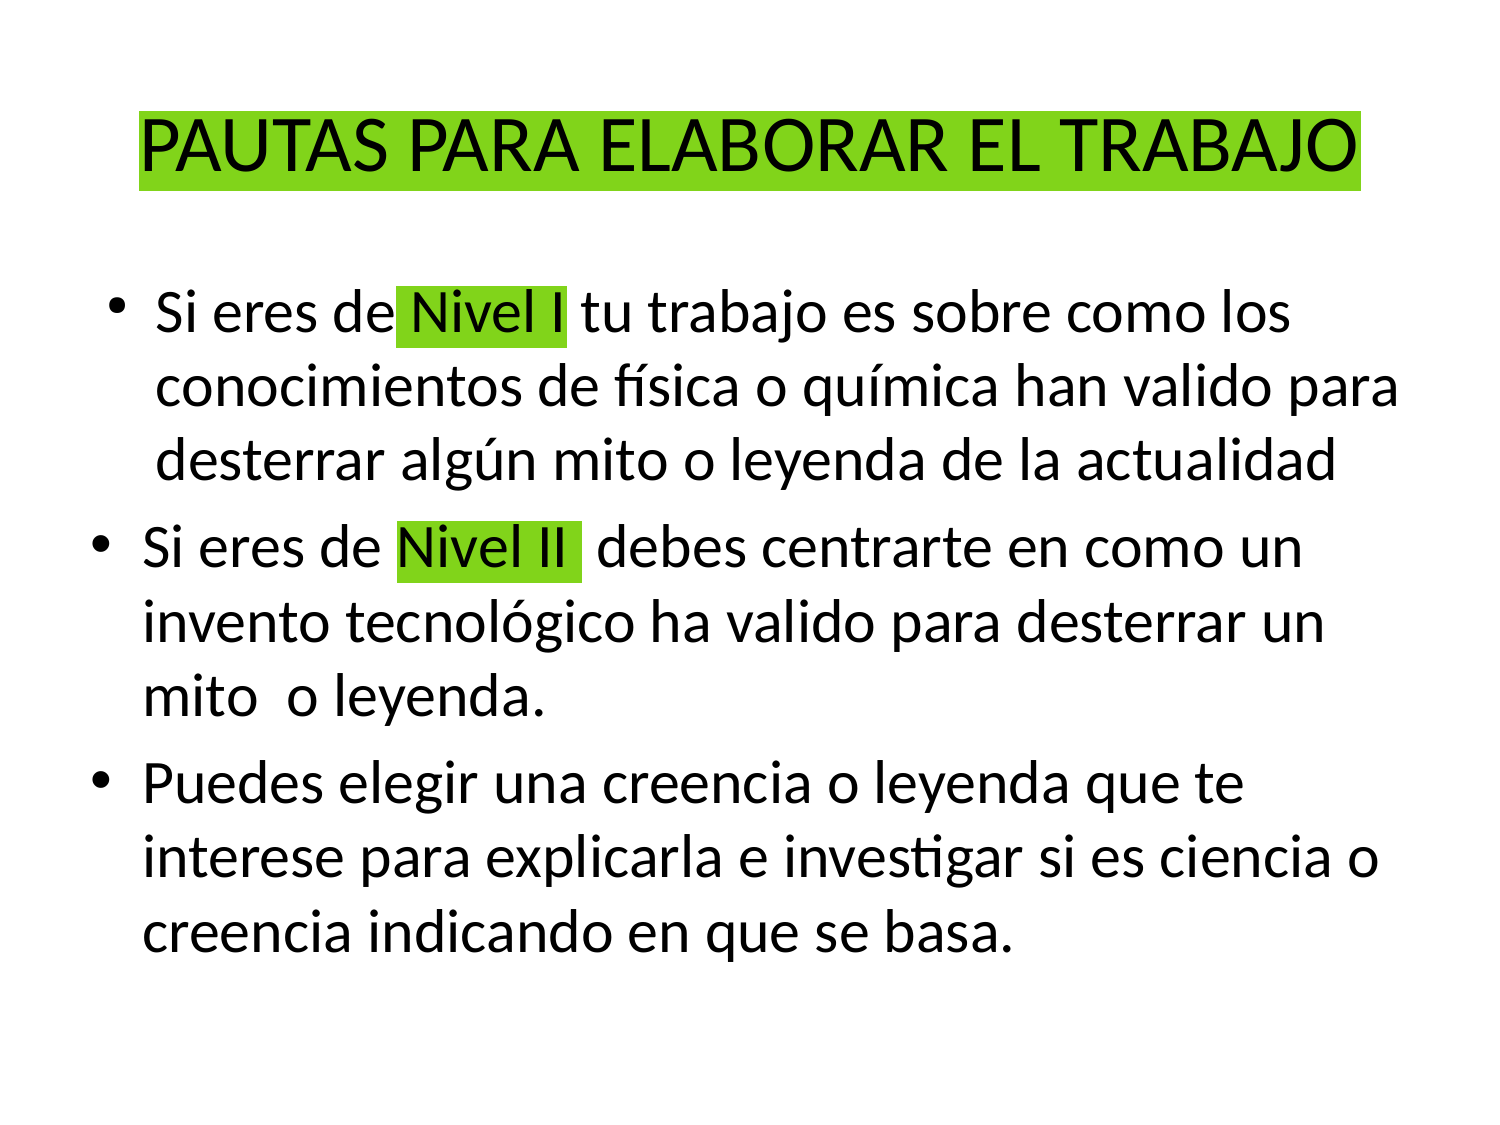

# PAUTAS PARA ELABORAR EL TRABAJO
Si eres de Nivel I tu trabajo es sobre como los conocimientos de física o química han valido para desterrar algún mito o leyenda de la actualidad
Si eres de Nivel II debes centrarte en como un invento tecnológico ha valido para desterrar un mito o leyenda.
Puedes elegir una creencia o leyenda que te interese para explicarla e investigar si es ciencia o creencia indicando en que se basa.